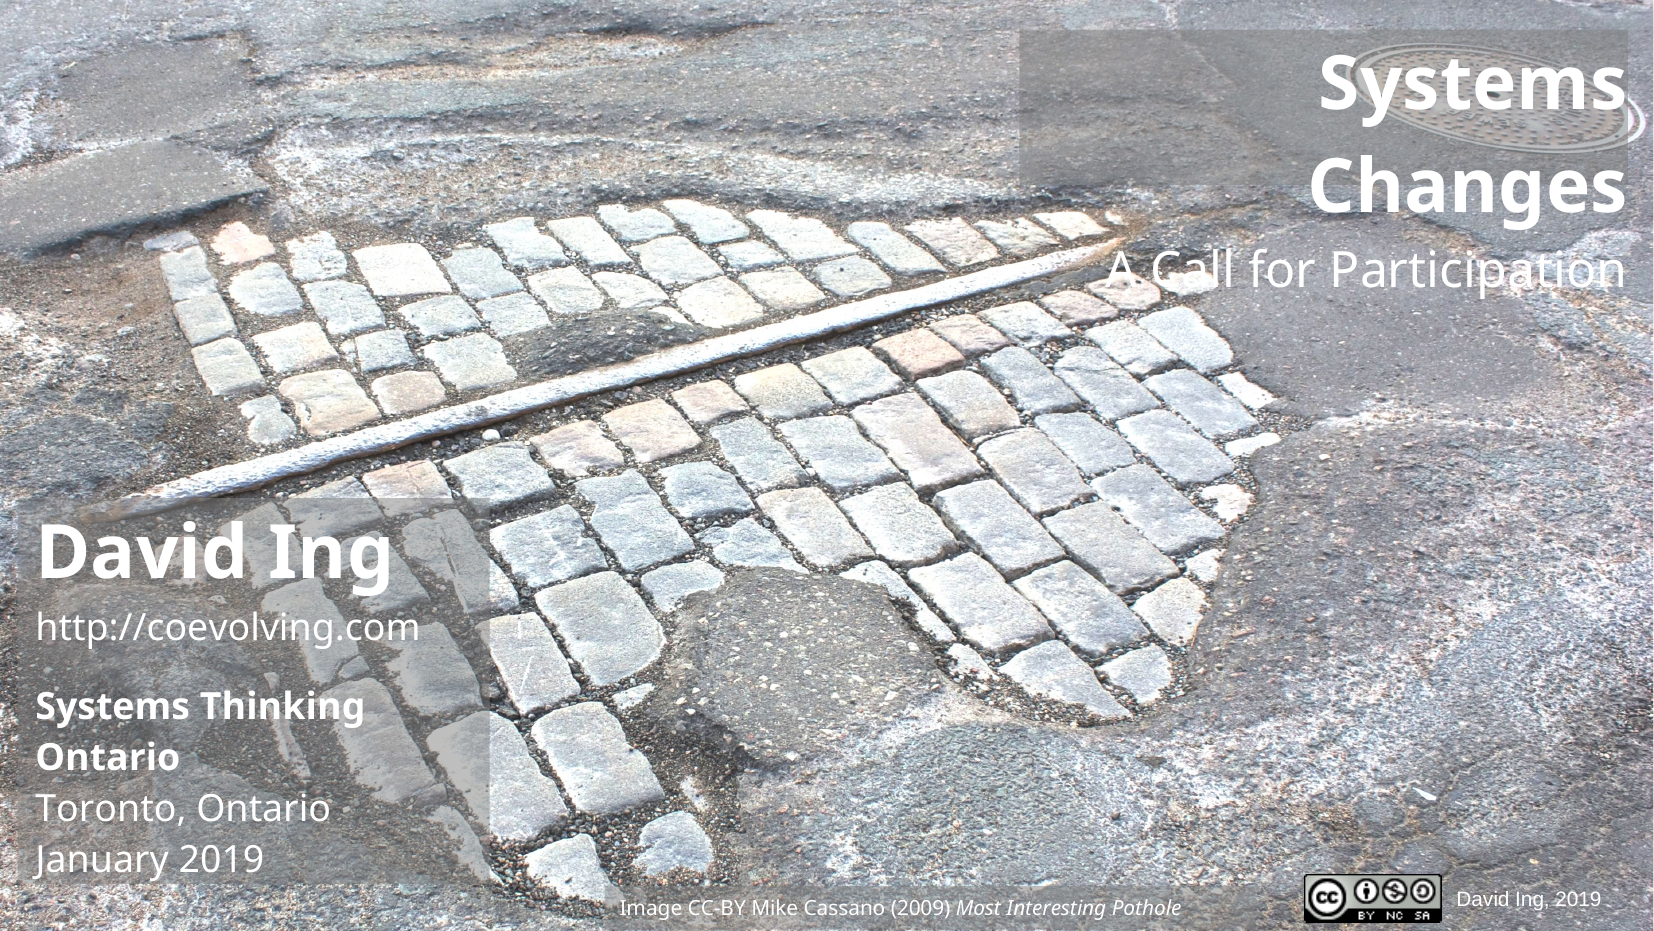

# Systems Changes A Call for Participation
David Ing
http://coevolving.com
Systems Thinking Ontario
Toronto, Ontario
January 2019
David Ing, 2019
Image CC-BY Mike Cassano (2009) Most Interesting Pothole
1
Systems Changes: A Call for Participation
January 2019